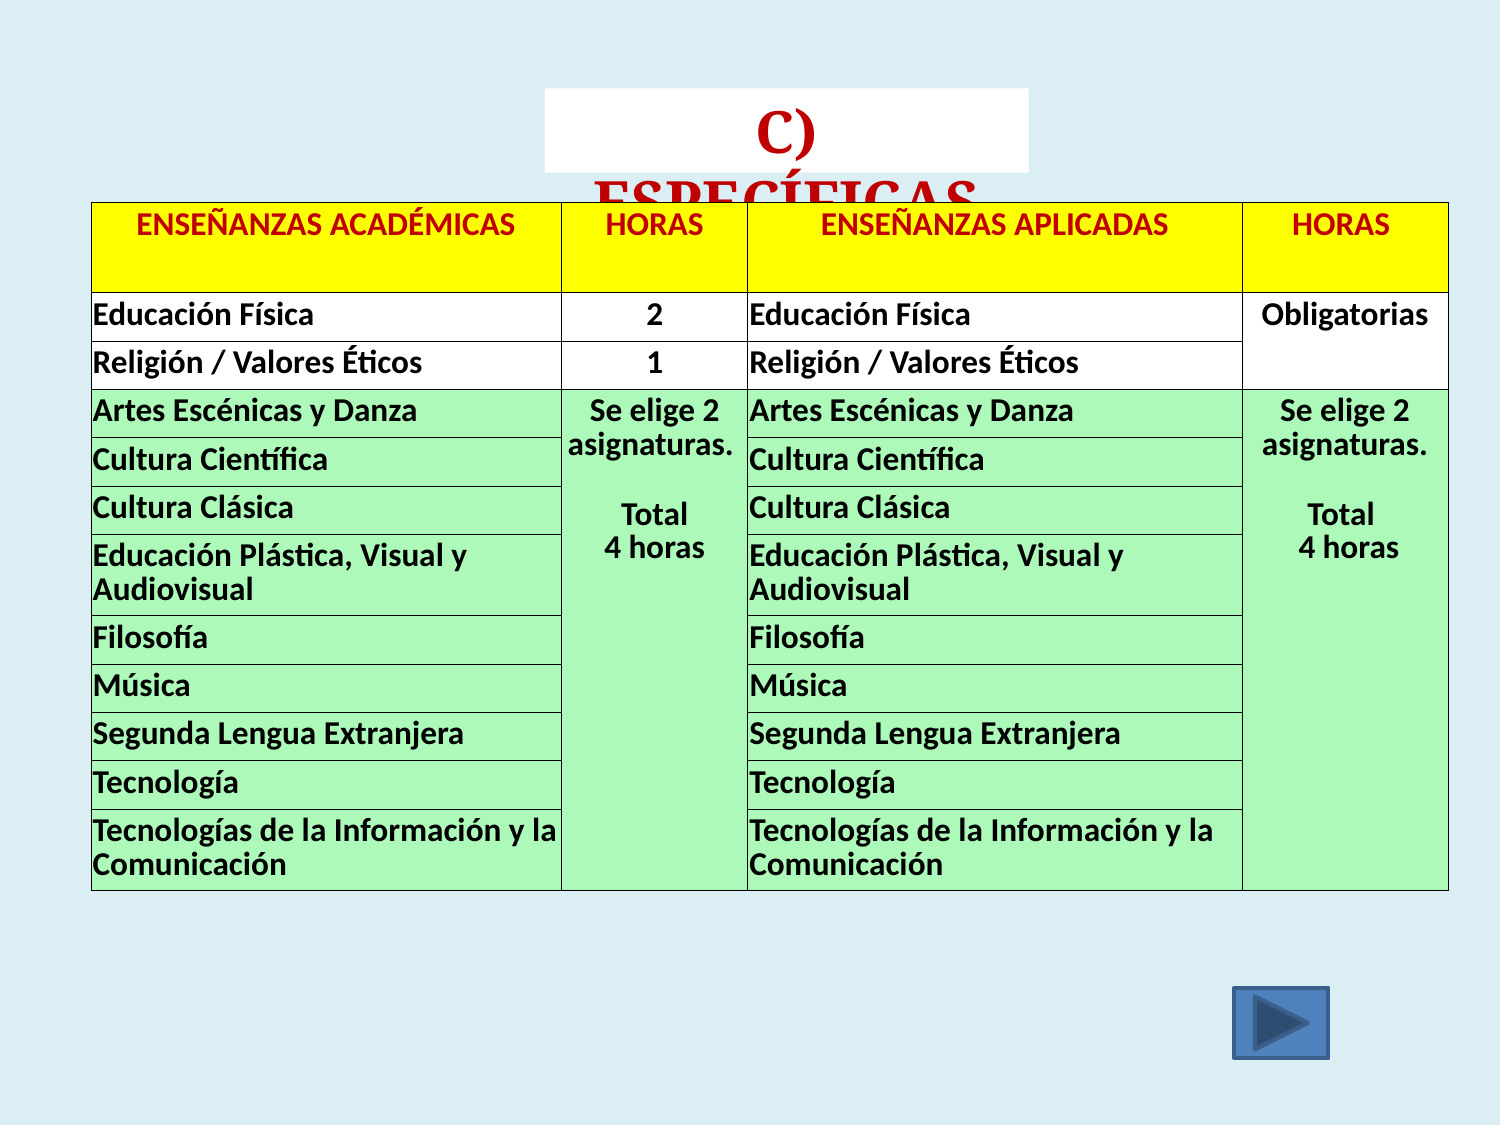

C) ESPECÍFICAS
| ENSEÑANZAS ACADÉMICAS | HORAS | ENSEÑANZAS APLICADAS | HORAS |
| --- | --- | --- | --- |
| Educación Física | 2 | Educación Física | Obligatorias |
| Religión / Valores Éticos | 1 | Religión / Valores Éticos | |
| Artes Escénicas y Danza | Se elige 2 asignaturas. Total 4 horas | Artes Escénicas y Danza | Se elige 2 asignaturas. Total 4 horas |
| Cultura Científica | | Cultura Científica | |
| Cultura Clásica | | Cultura Clásica | |
| Educación Plástica, Visual y Audiovisual | | Educación Plástica, Visual y Audiovisual | |
| Filosofía | | Filosofía | |
| Música | | Música | |
| Segunda Lengua Extranjera | | Segunda Lengua Extranjera | |
| Tecnología | | Tecnología | |
| Tecnologías de la Información y la Comunicación | | Tecnologías de la Información y la Comunicación | |